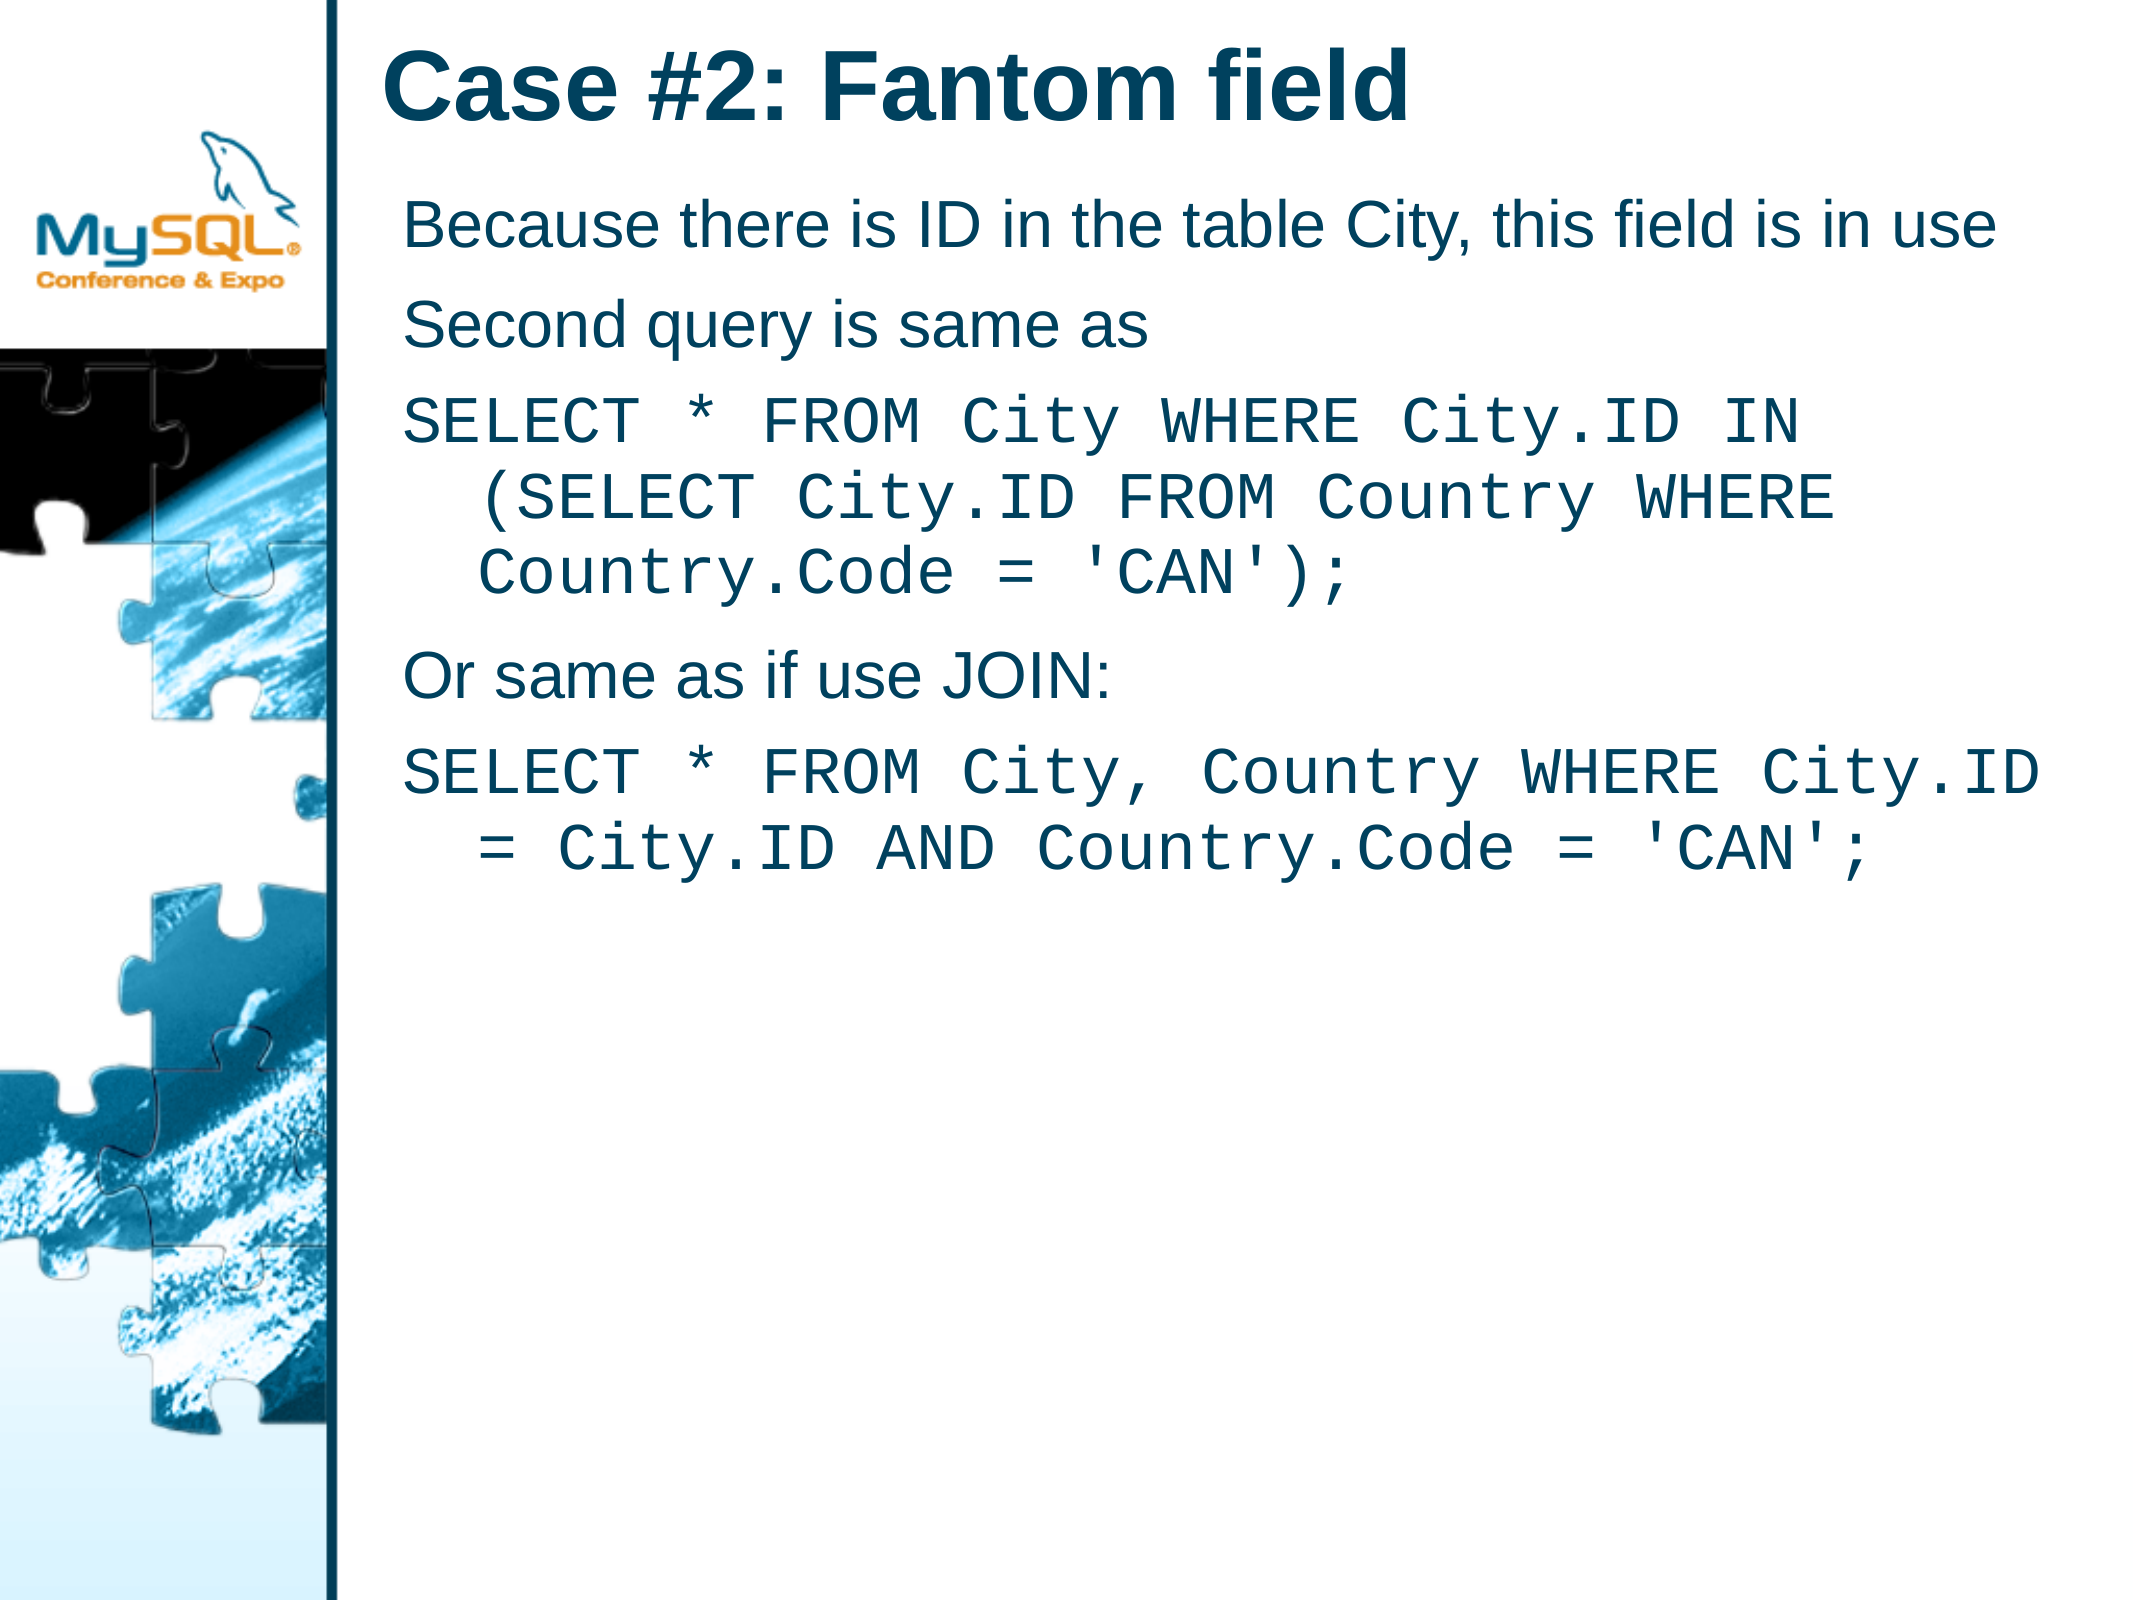

# Case #2: Fantom field
Because there is ID in the table City, this field is in use
Second query is same as
SELECT * FROM City WHERE City.ID IN (SELECT City.ID FROM Country WHERE Country.Code = 'CAN');
Or same as if use JOIN:
SELECT * FROM City, Country WHERE City.ID = City.ID AND Country.Code = 'CAN';